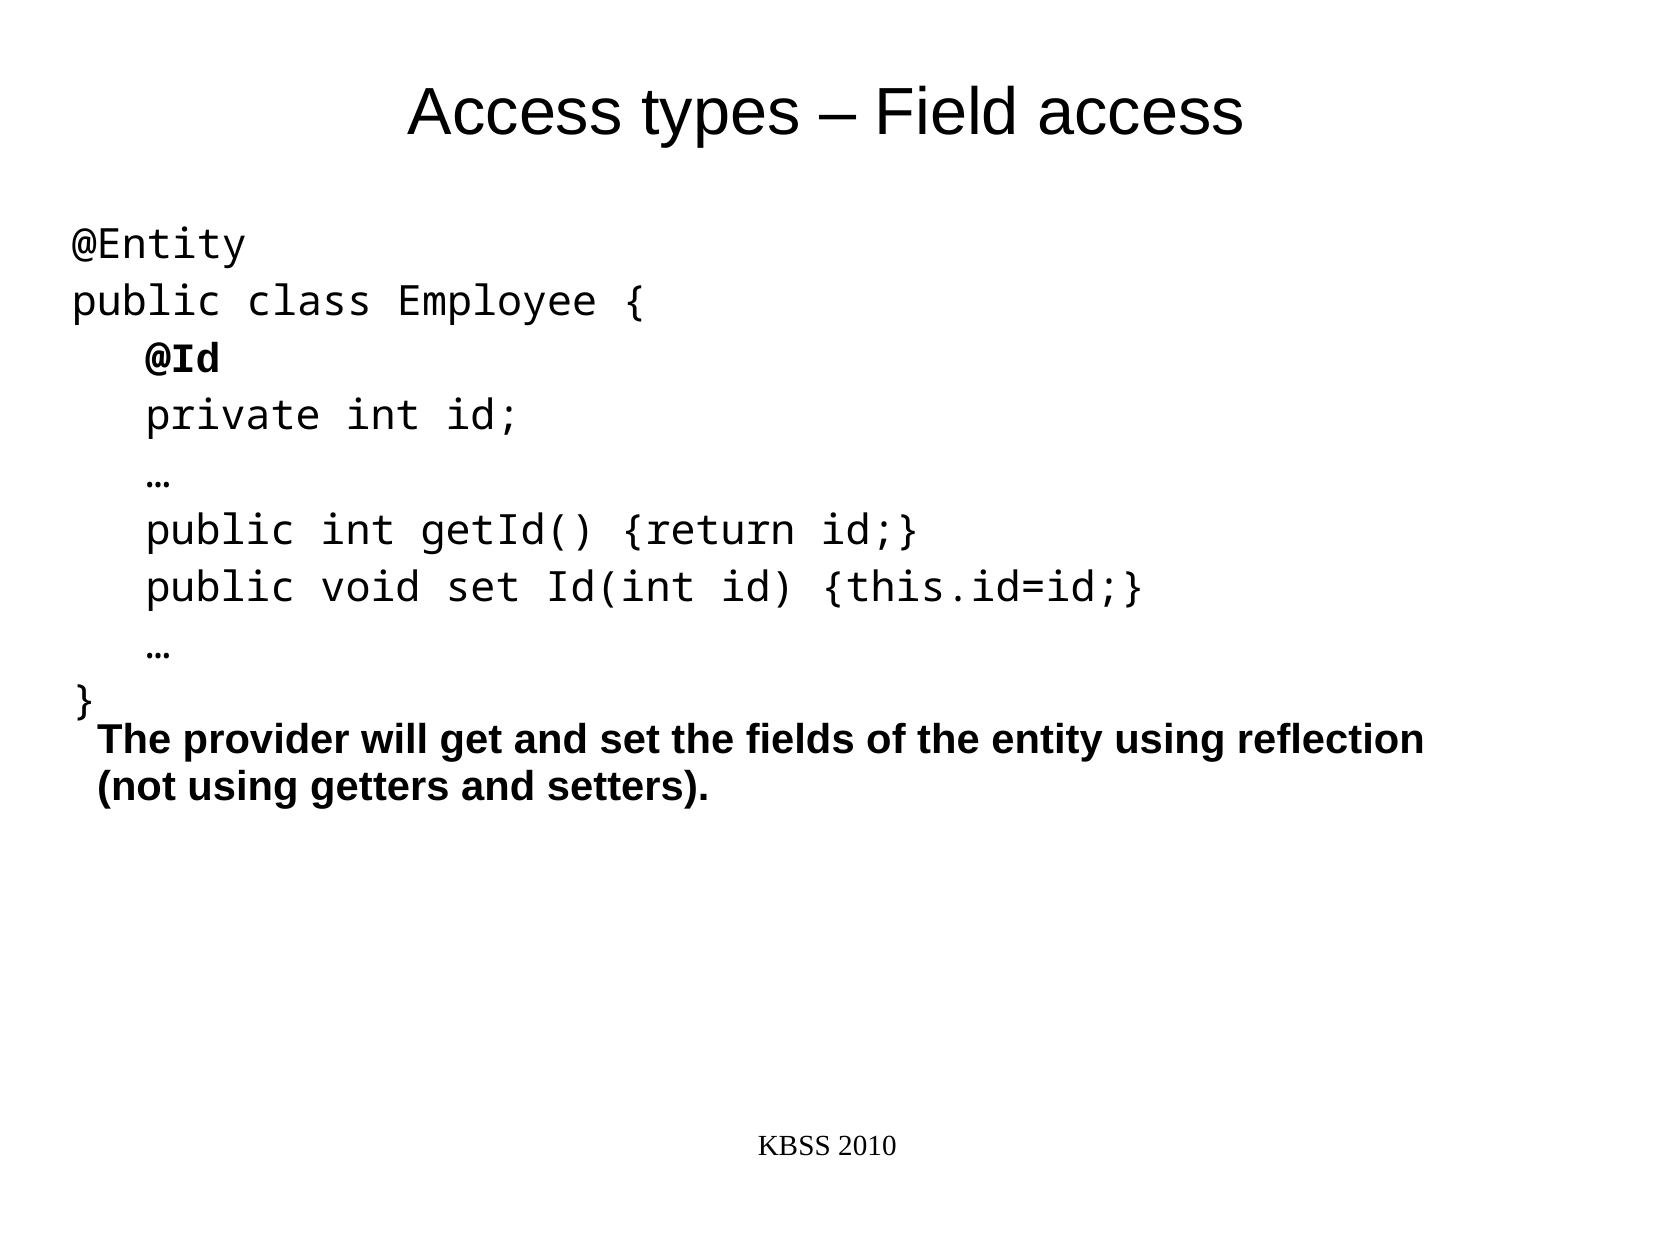

# Access types – Field access
@Entity
public class Employee {
	@Id
	private int id;
	…
	public int getId() {return id;}
	public void set Id(int id) {this.id=id;}
	…
}
The provider will get and set the fields of the entity using reflection
(not using getters and setters).
KBSS 2010